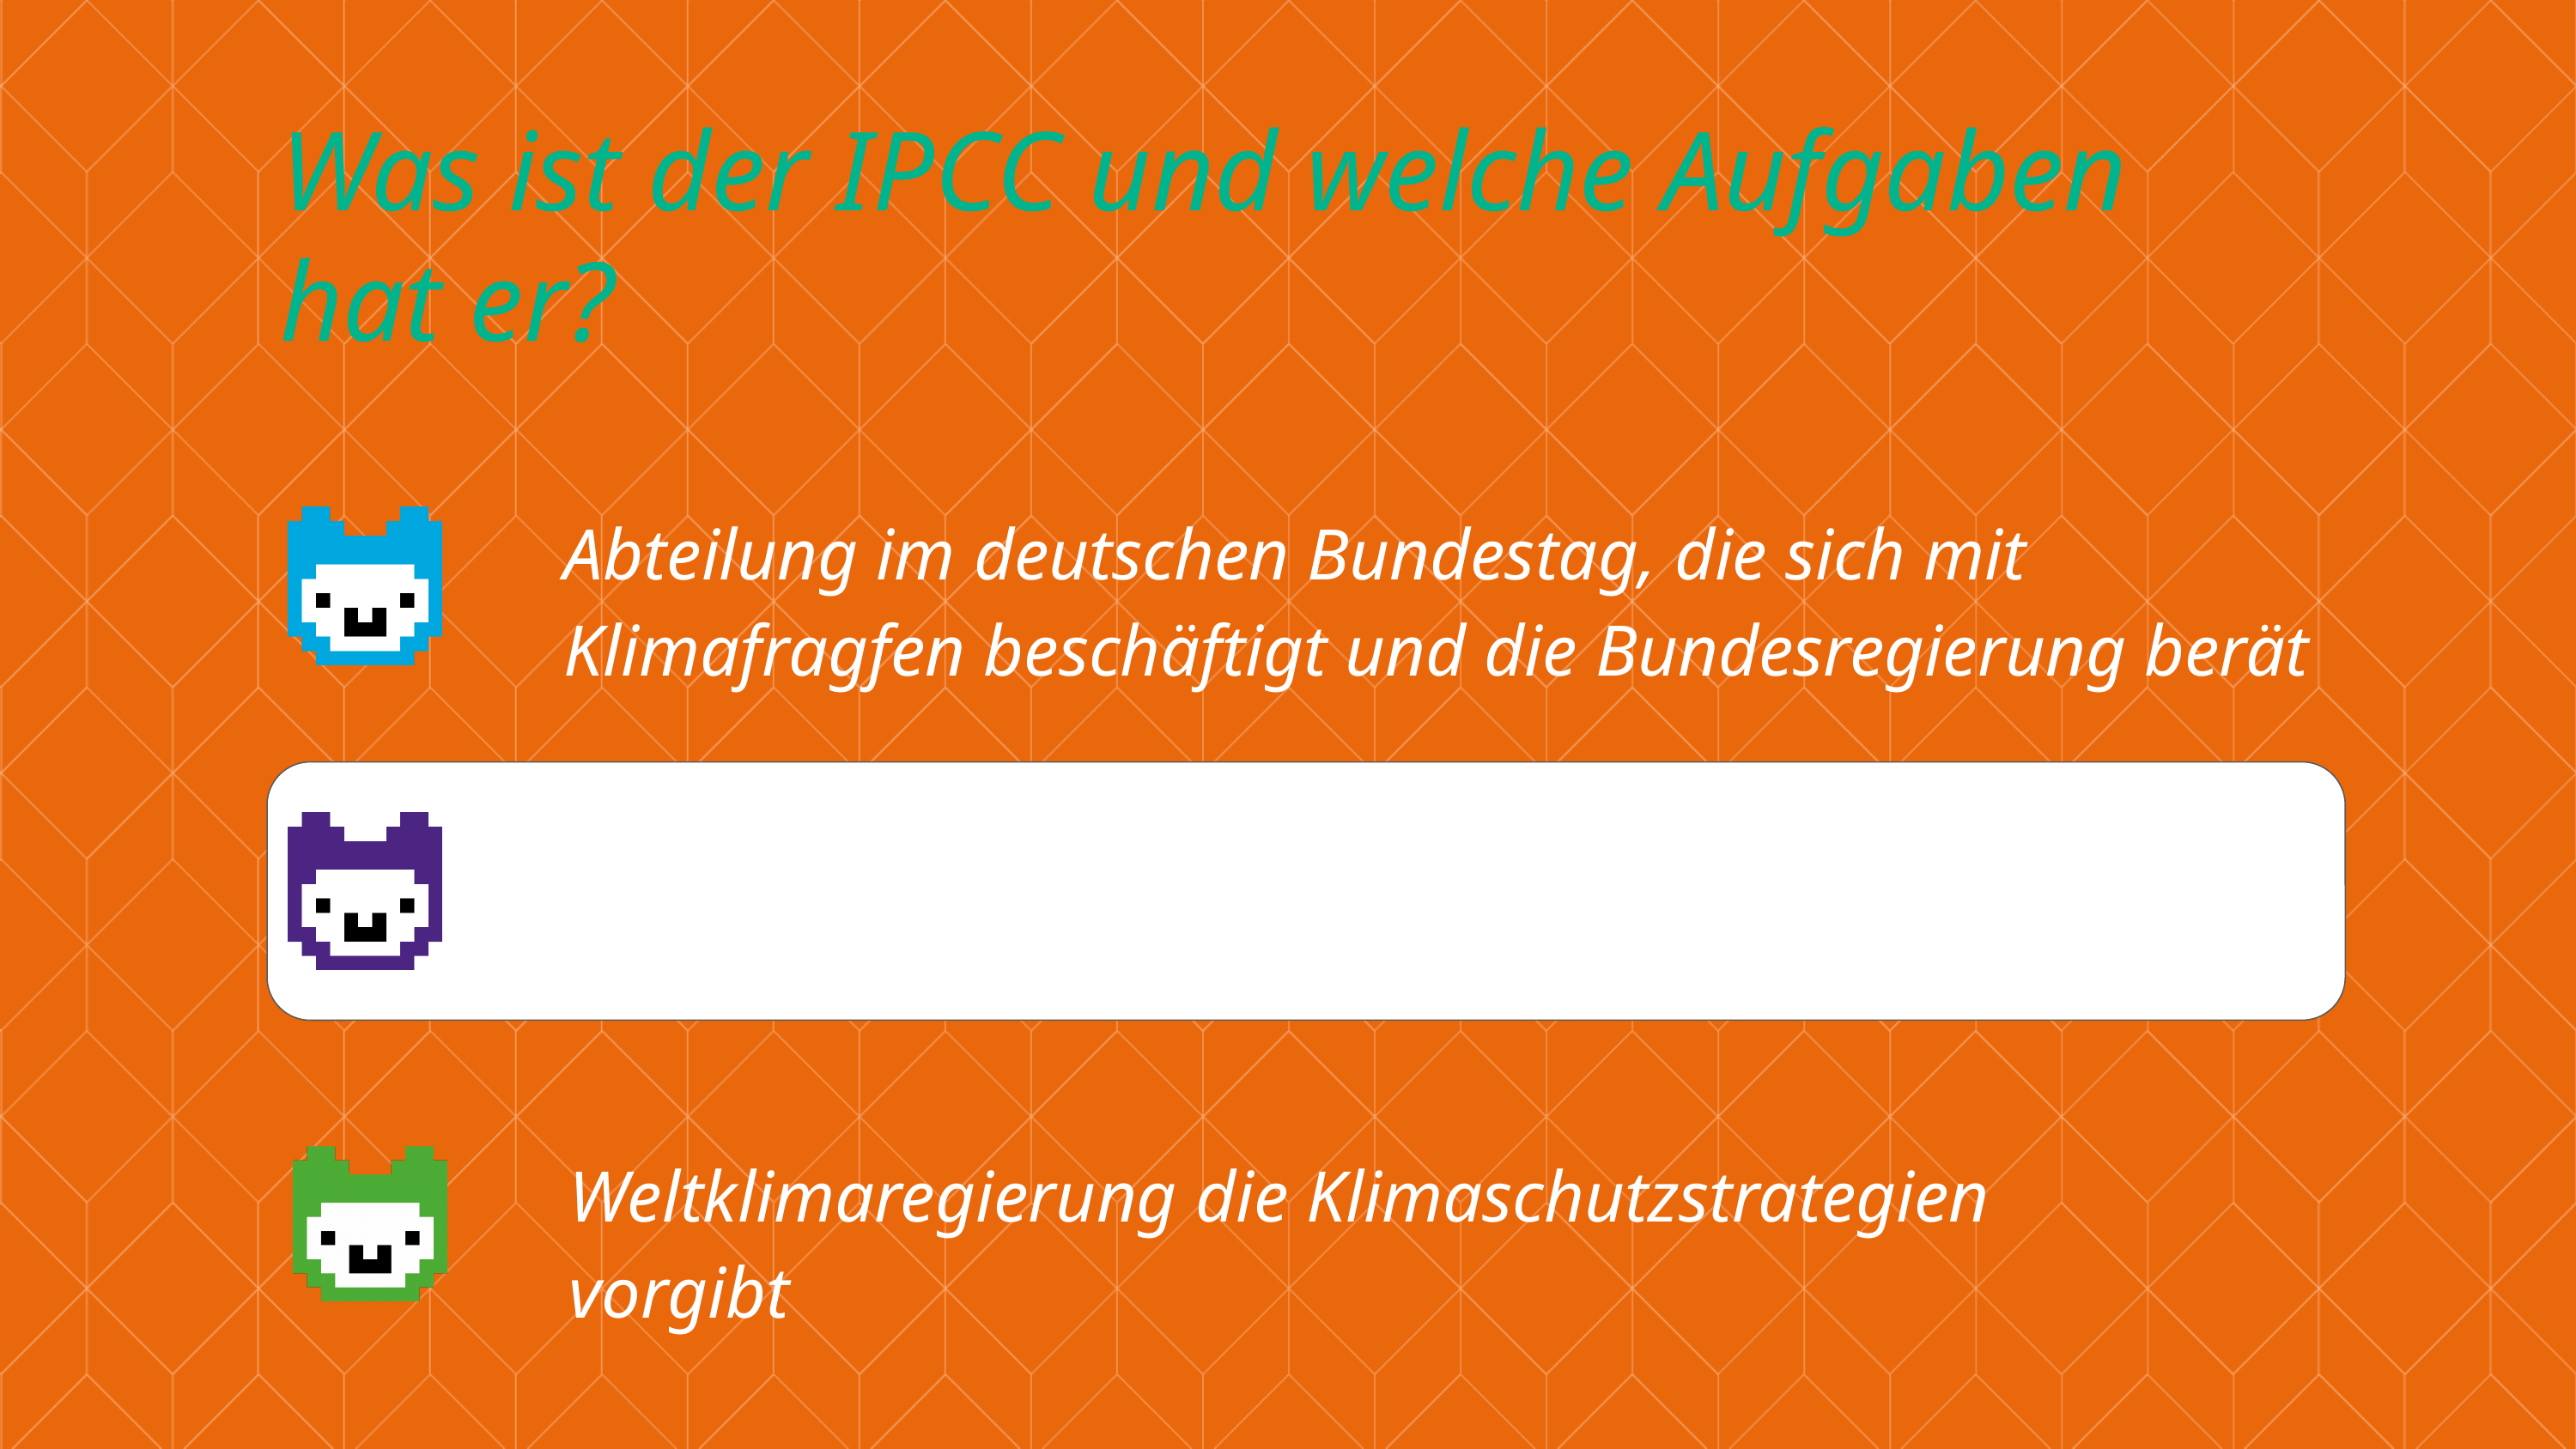

Was ist der IPCC und welche Aufgaben hat er?
Abteilung im deutschen Bundestag, die sich mit Klimafragfen beschäftigt und die Bundesregierung berät
Weltklimarat, ein Gremium aus Wissenschaftler*innen, das Berichte über den Klimawandel erstellt.
Weltklimaregierung die Klimaschutzstrategien vorgibt